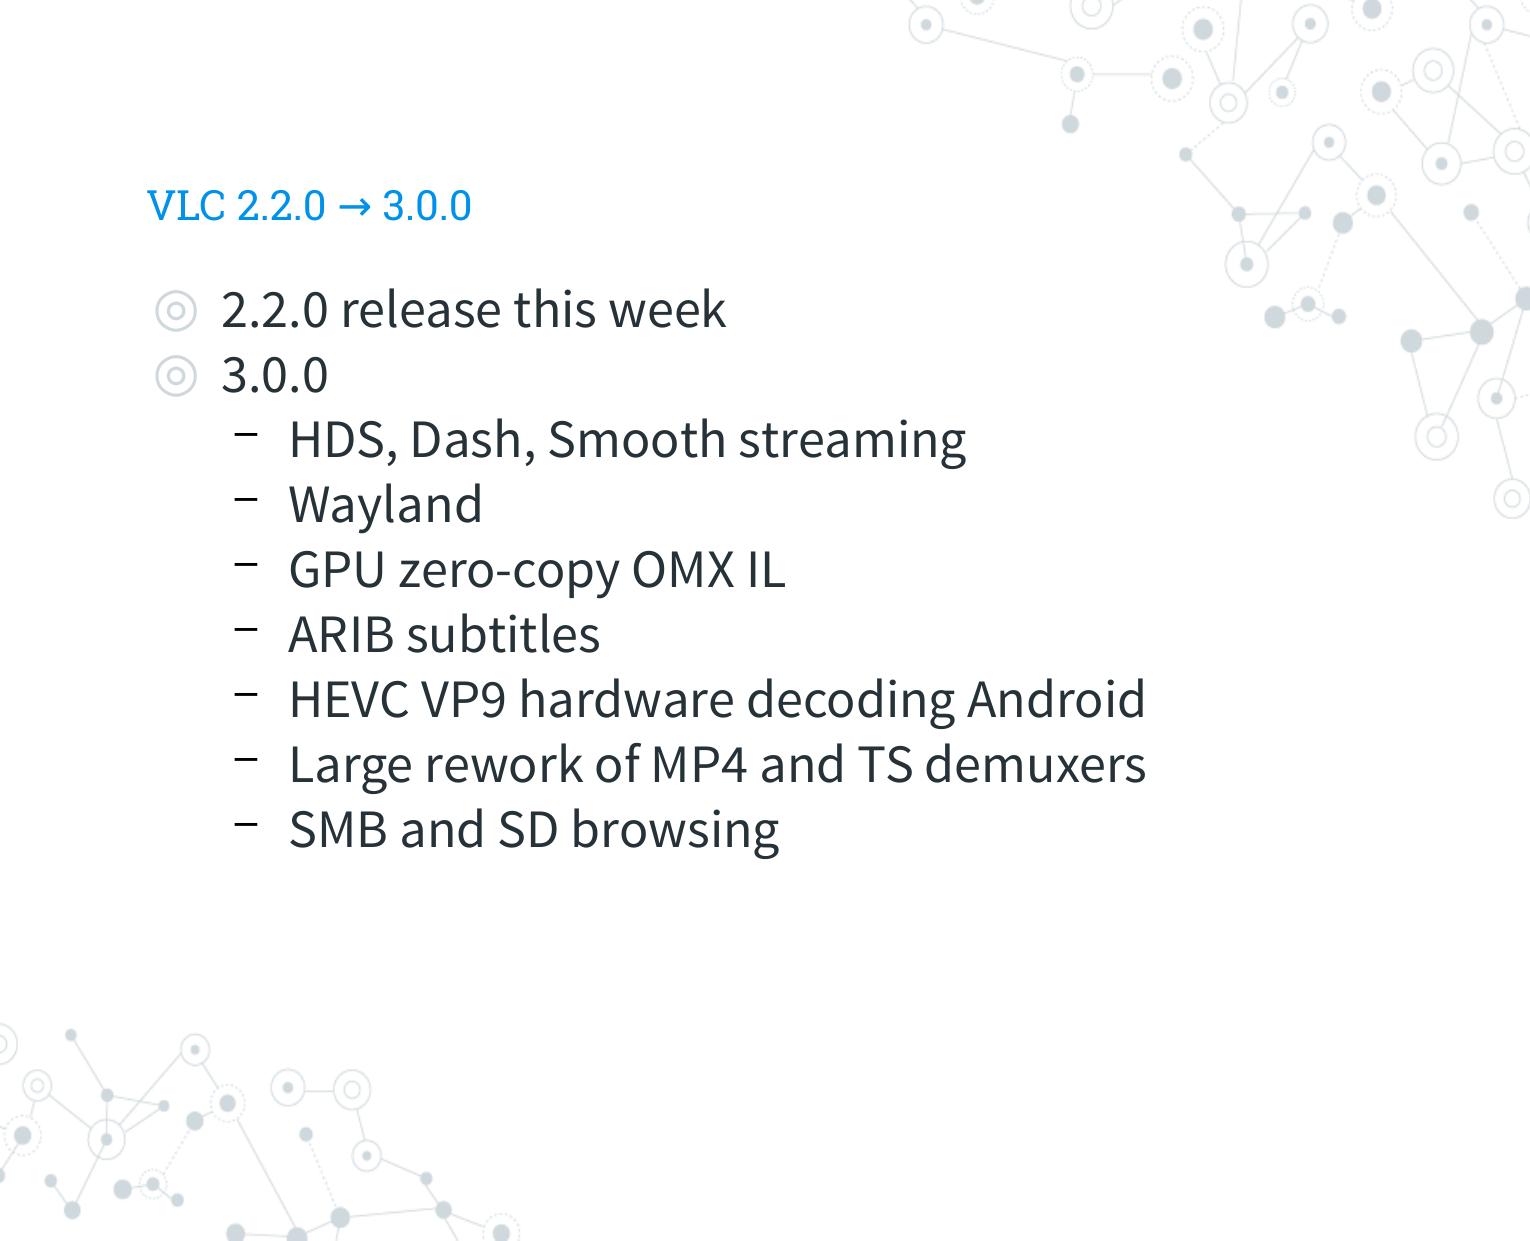

# VLC 2.2.0 → 3.0.0
2.2.0 release this week
3.0.0
HDS, Dash, Smooth streaming
Wayland
GPU zero-copy OMX IL
ARIB subtitles
HEVC VP9 hardware decoding Android
Large rework of MP4 and TS demuxers
SMB and SD browsing